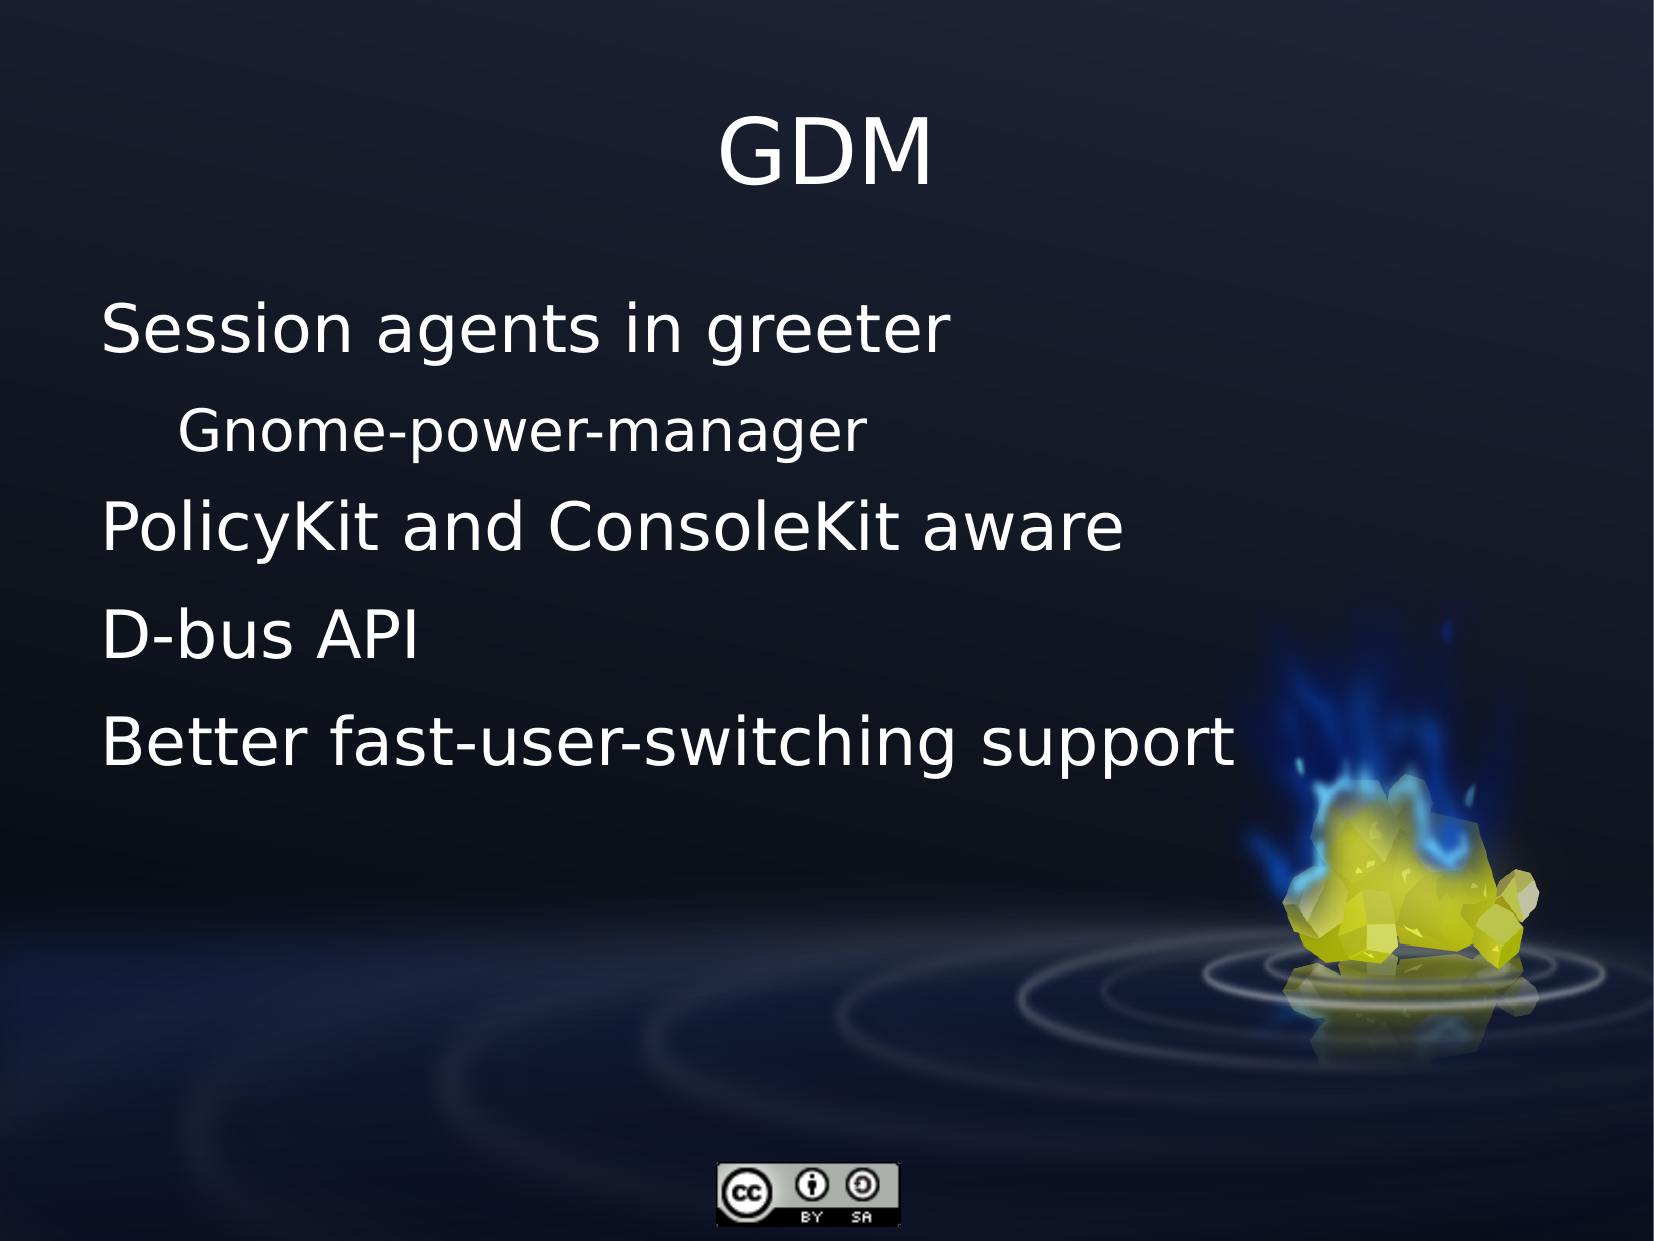

# GDM
Session agents in greeter
Gnome-power-manager
PolicyKit and ConsoleKit aware
D-bus API
Better fast-user-switching support